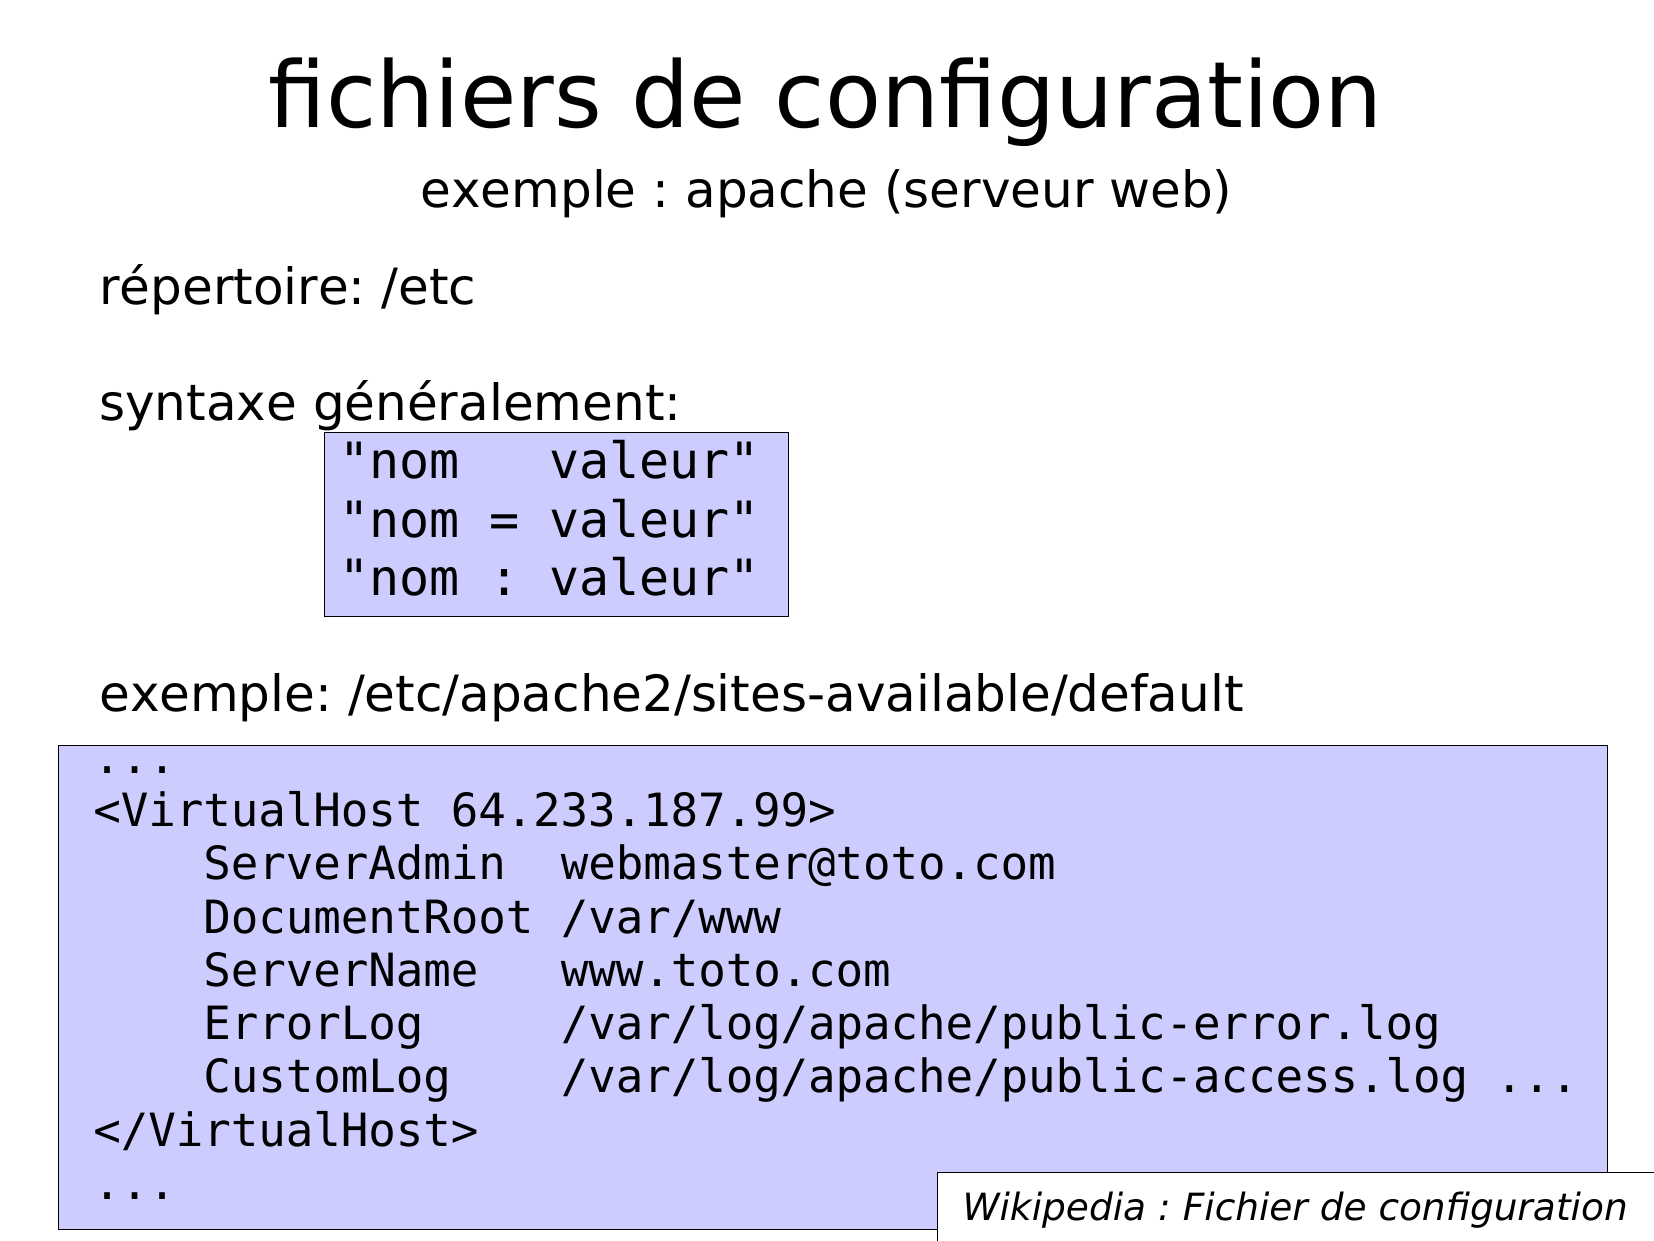

# fichiers de configuration
exemple : apache (serveur web)
répertoire: /etc
syntaxe généralement:
 "nom valeur"
 "nom = valeur"
 "nom : valeur"
exemple: /etc/apache2/sites-available/default
...
<VirtualHost 64.233.187.99>
 ServerAdmin webmaster@toto.com
 DocumentRoot /var/www
 ServerName www.toto.com
 ErrorLog /var/log/apache/public-error.log
 CustomLog /var/log/apache/public-access.log ...
</VirtualHost>
...
Wikipedia : Fichier de configuration